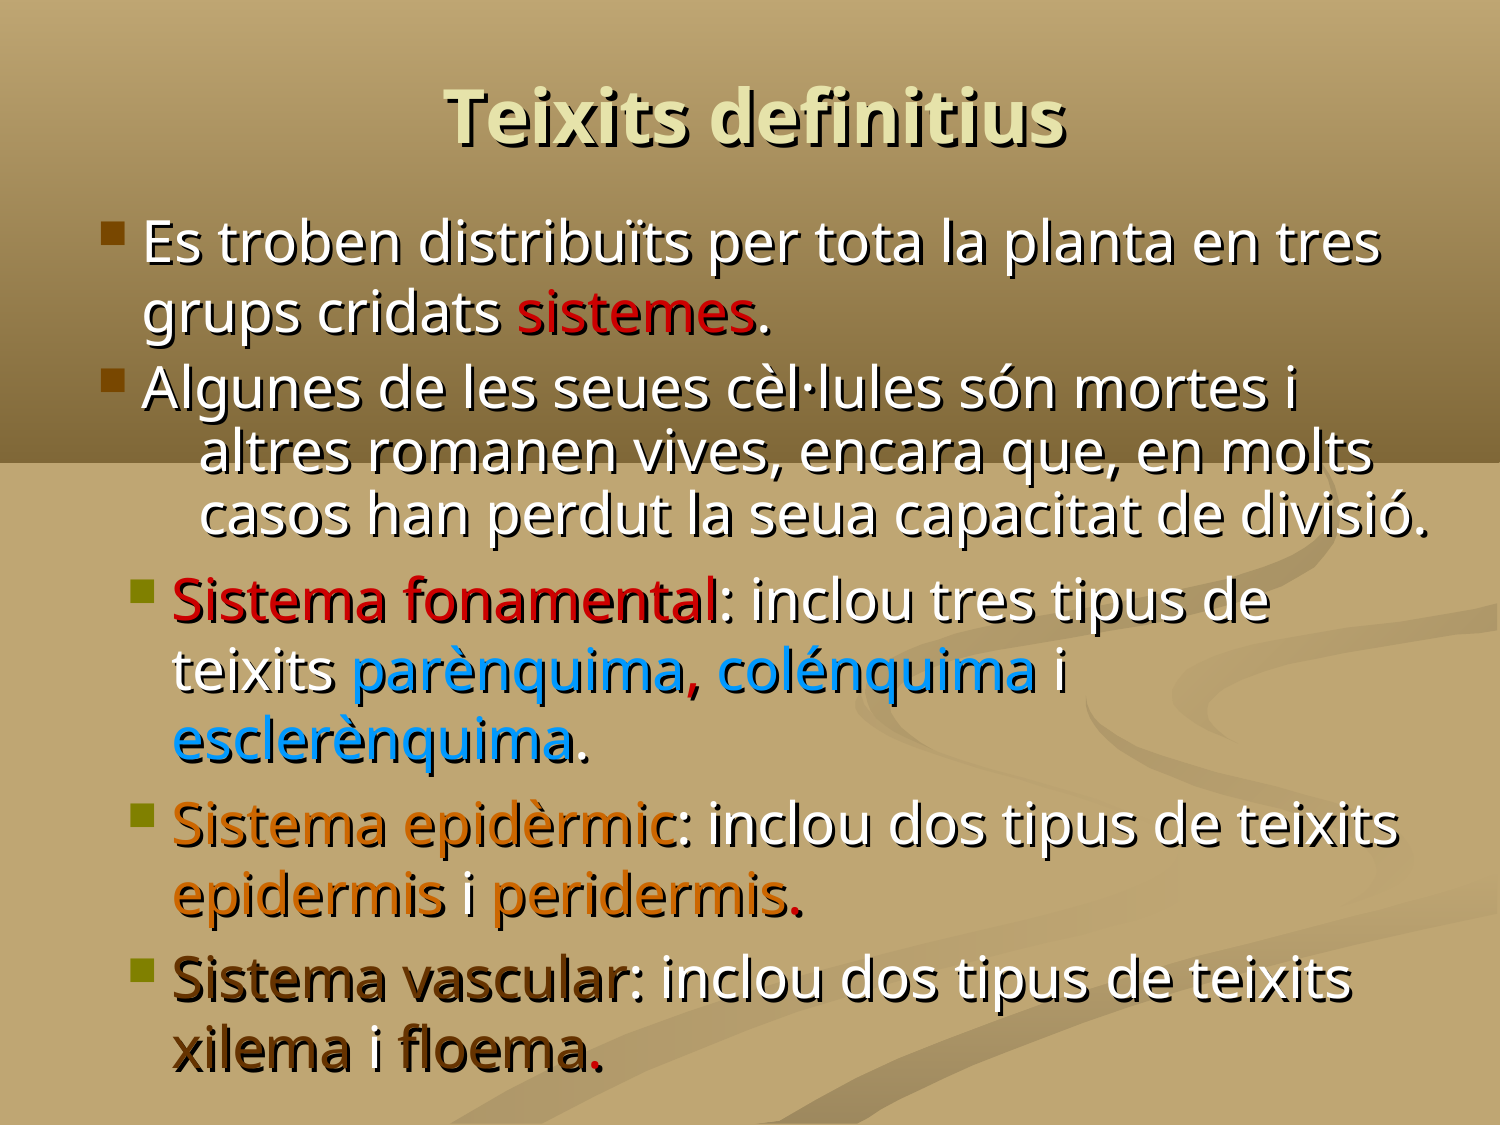

# Teixits definitius
Es troben distribuïts per tota la planta en tres grups cridats sistemes.
Algunes de les seues cèl·lules són mortes i altres romanen vives, encara que, en molts casos han perdut la seua capacitat de divisió.
Sistema fonamental: inclou tres tipus de teixits parènquima, colénquima i esclerènquima.
Sistema epidèrmic: inclou dos tipus de teixits epidermis i peridermis.
Sistema vascular: inclou dos tipus de teixits xilema i floema.